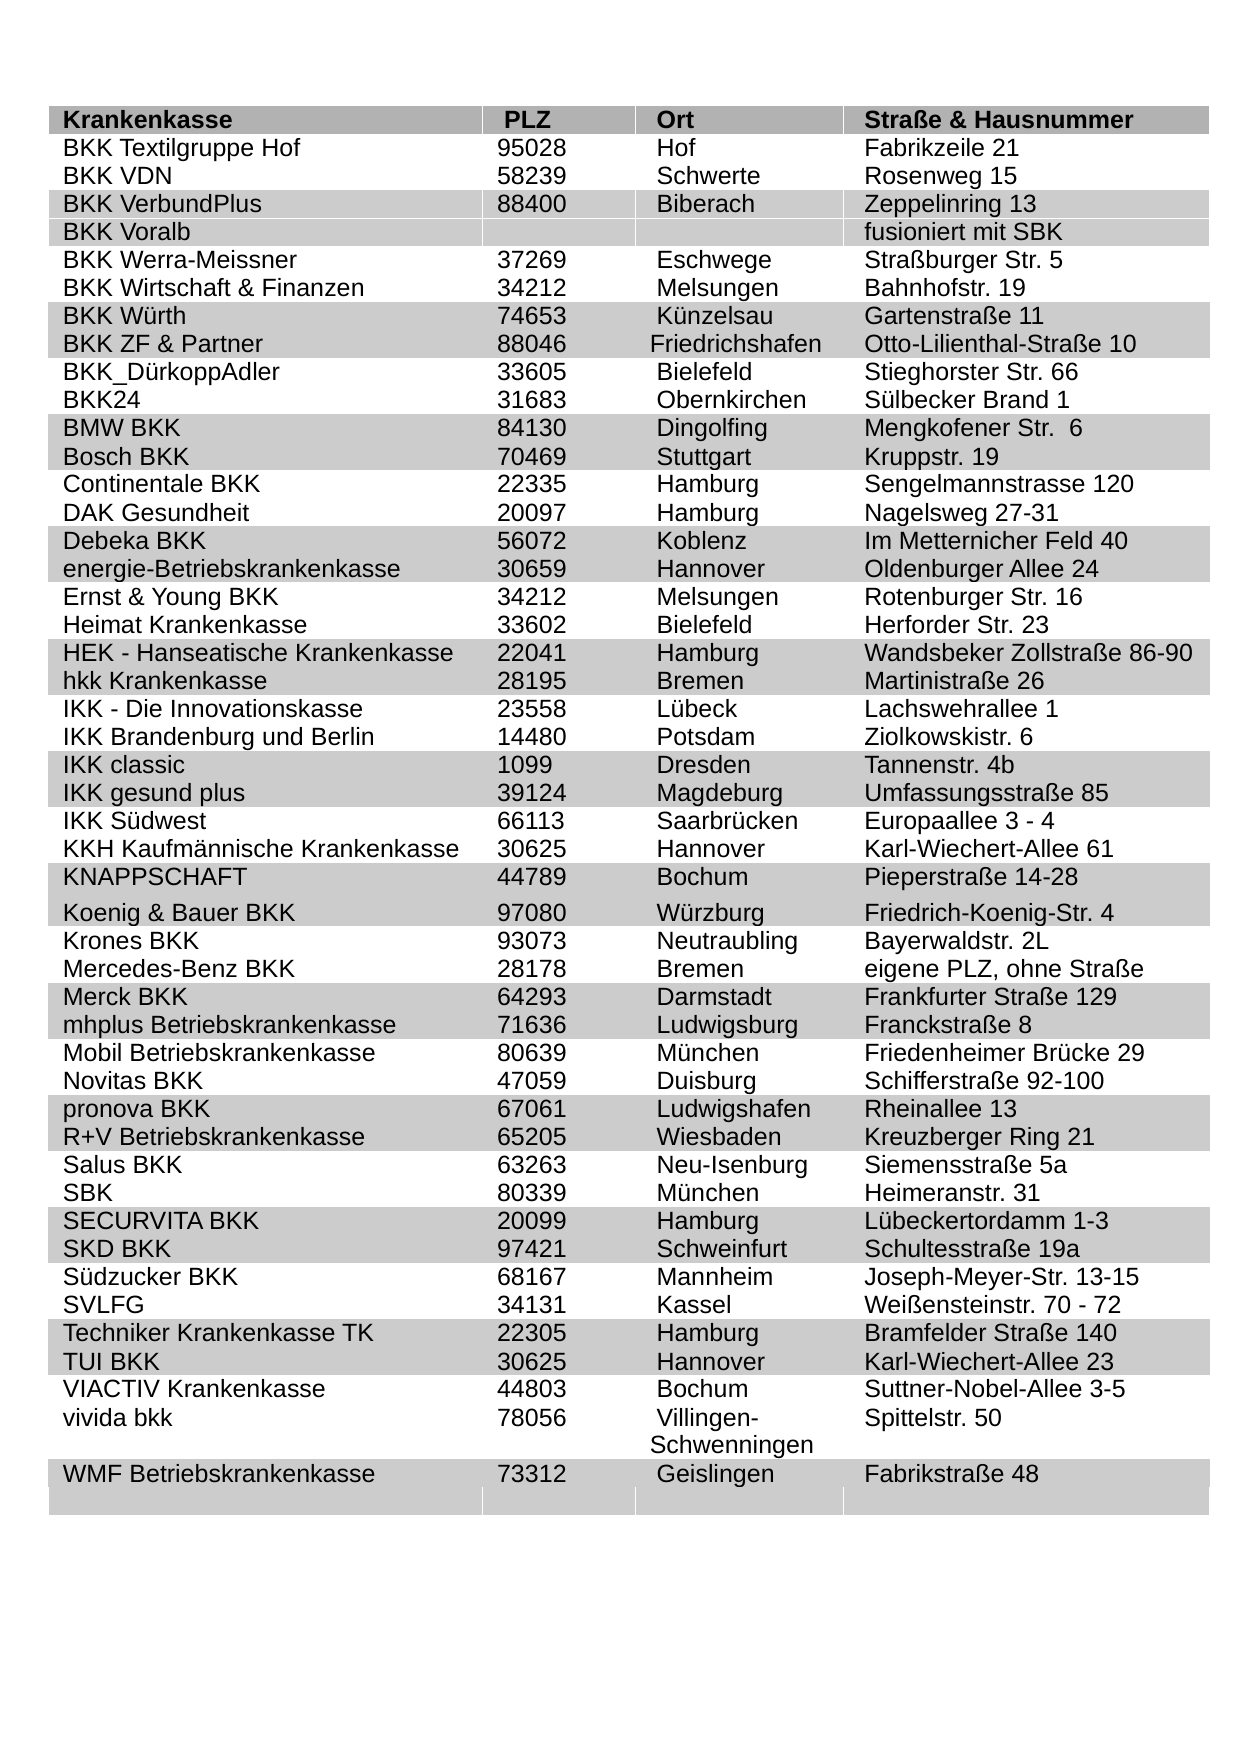

| Krankenkasse | PLZ | Ort | Straße & Hausnummer |
| --- | --- | --- | --- |
| BKK Textilgruppe Hof | 95028 | Hof | Fabrikzeile 21 |
| BKK VDN | 58239 | Schwerte | Rosenweg 15 |
| BKK VerbundPlus | 88400 | Biberach | Zeppelinring 13 |
| BKK Voralb | | | fusioniert mit SBK |
| BKK Werra-Meissner | 37269 | Eschwege | Straßburger Str. 5 |
| BKK Wirtschaft & Finanzen | 34212 | Melsungen | Bahnhofstr. 19 |
| BKK Würth | 74653 | Künzelsau | Gartenstraße 11 |
| BKK ZF & Partner | 88046 | Friedrichshafen | Otto-Lilienthal-Straße 10 |
| BKK\_DürkoppAdler | 33605 | Bielefeld | Stieghorster Str. 66 |
| BKK24 | 31683 | Obernkirchen | Sülbecker Brand 1 |
| BMW BKK | 84130 | Dingolfing | Mengkofener Str. 6 |
| Bosch BKK | 70469 | Stuttgart | Kruppstr. 19 |
| Continentale BKK | 22335 | Hamburg | Sengelmannstrasse 120 |
| DAK Gesundheit | 20097 | Hamburg | Nagelsweg 27-31 |
| Debeka BKK | 56072 | Koblenz | Im Metternicher Feld 40 |
| energie-Betriebskrankenkasse | 30659 | Hannover | Oldenburger Allee 24 |
| Ernst & Young BKK | 34212 | Melsungen | Rotenburger Str. 16 |
| Heimat Krankenkasse | 33602 | Bielefeld | Herforder Str. 23 |
| HEK - Hanseatische Krankenkasse | 22041 | Hamburg | Wandsbeker Zollstraße 86-90 |
| hkk Krankenkasse | 28195 | Bremen | Martinistraße 26 |
| IKK - Die Innovationskasse | 23558 | Lübeck | Lachswehrallee 1 |
| IKK Brandenburg und Berlin | 14480 | Potsdam | Ziolkowskistr. 6 |
| IKK classic | 1099 | Dresden | Tannenstr. 4b |
| IKK gesund plus | 39124 | Magdeburg | Umfassungsstraße 85 |
| IKK Südwest | 66113 | Saarbrücken | Europaallee 3 - 4 |
| KKH Kaufmännische Krankenkasse | 30625 | Hannover | Karl-Wiechert-Allee 61 |
| KNAPPSCHAFT | 44789 | Bochum | Pieperstraße 14-28 |
| Koenig & Bauer BKK | 97080 | Würzburg | Friedrich-Koenig-Str. 4 |
| Krones BKK | 93073 | Neutraubling | Bayerwaldstr. 2L |
| Mercedes-Benz BKK | 28178 | Bremen | eigene PLZ, ohne Straße |
| Merck BKK | 64293 | Darmstadt | Frankfurter Straße 129 |
| mhplus Betriebskrankenkasse | 71636 | Ludwigsburg | Franckstraße 8 |
| Mobil Betriebskrankenkasse | 80639 | München | Friedenheimer Brücke 29 |
| Novitas BKK | 47059 | Duisburg | Schifferstraße 92-100 |
| pronova BKK | 67061 | Ludwigshafen | Rheinallee 13 |
| R+V Betriebskrankenkasse | 65205 | Wiesbaden | Kreuzberger Ring 21 |
| Salus BKK | 63263 | Neu-Isenburg | Siemensstraße 5a |
| SBK | 80339 | München | Heimeranstr. 31 |
| SECURVITA BKK | 20099 | Hamburg | Lübeckertordamm 1-3 |
| SKD BKK | 97421 | Schweinfurt | Schultesstraße 19a |
| Südzucker BKK | 68167 | Mannheim | Joseph-Meyer-Str. 13-15 |
| SVLFG | 34131 | Kassel | Weißensteinstr. 70 - 72 |
| Techniker Krankenkasse TK | 22305 | Hamburg | Bramfelder Straße 140 |
| TUI BKK | 30625 | Hannover | Karl-Wiechert-Allee 23 |
| VIACTIV Krankenkasse | 44803 | Bochum | Suttner-Nobel-Allee 3-5 |
| vivida bkk | 78056 | Villingen-Schwenningen | Spittelstr. 50 |
| WMF Betriebskrankenkasse | 73312 | Geislingen | Fabrikstraße 48 |
| | | | |